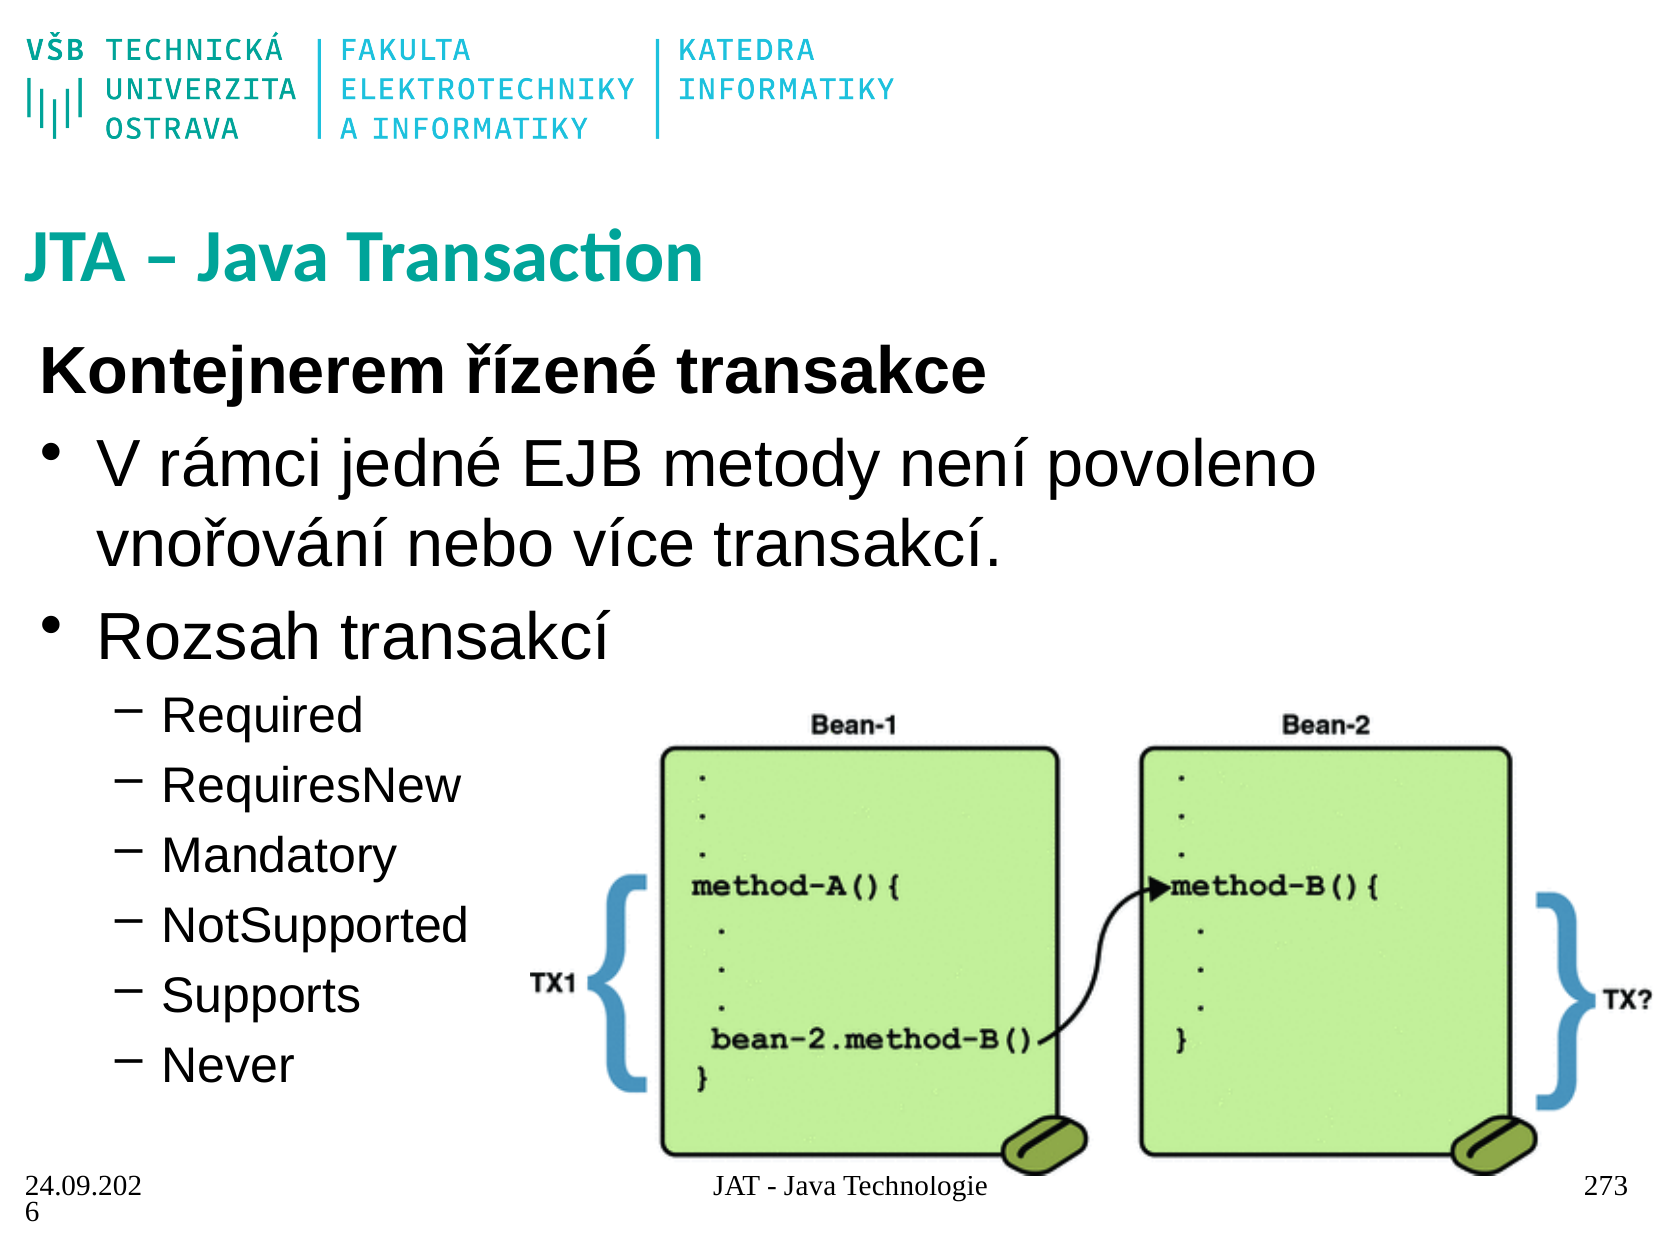

JTA – Java Transaction
# Kontejnerem řízené transakce
V rámci jedné EJB metody není povoleno vnořování nebo více transakcí.
Rozsah transakcí
Required
RequiresNew
Mandatory
NotSupported
Supports
Never
JAT - Java Technologie
273